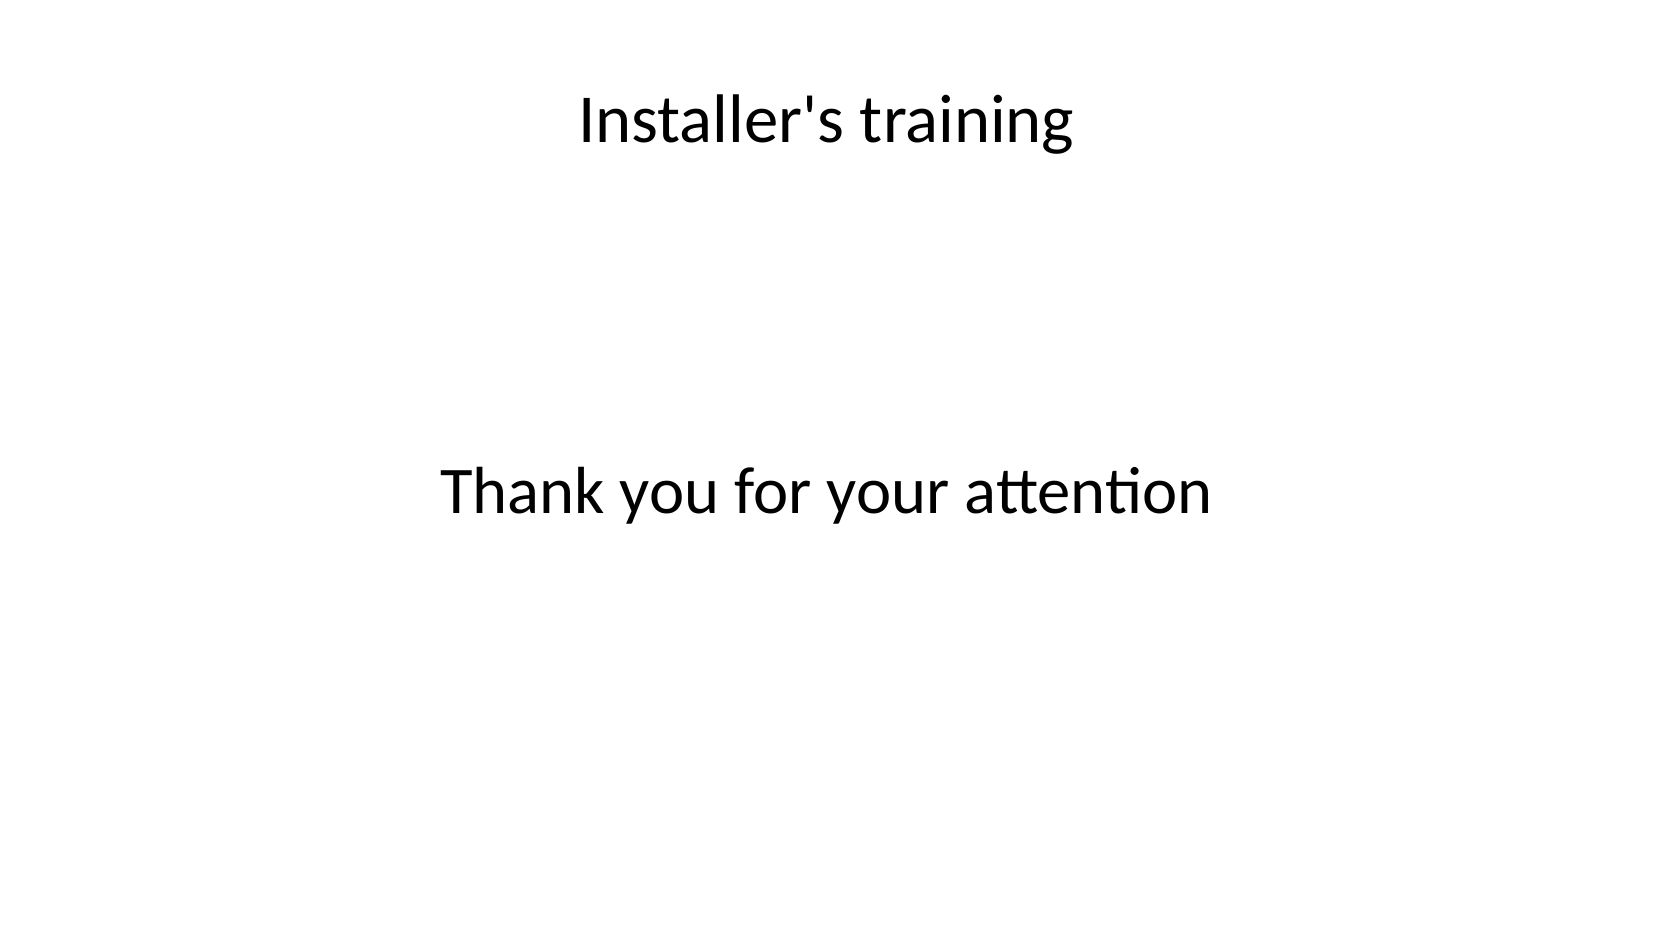

Installer's training
# Thank you for your attention